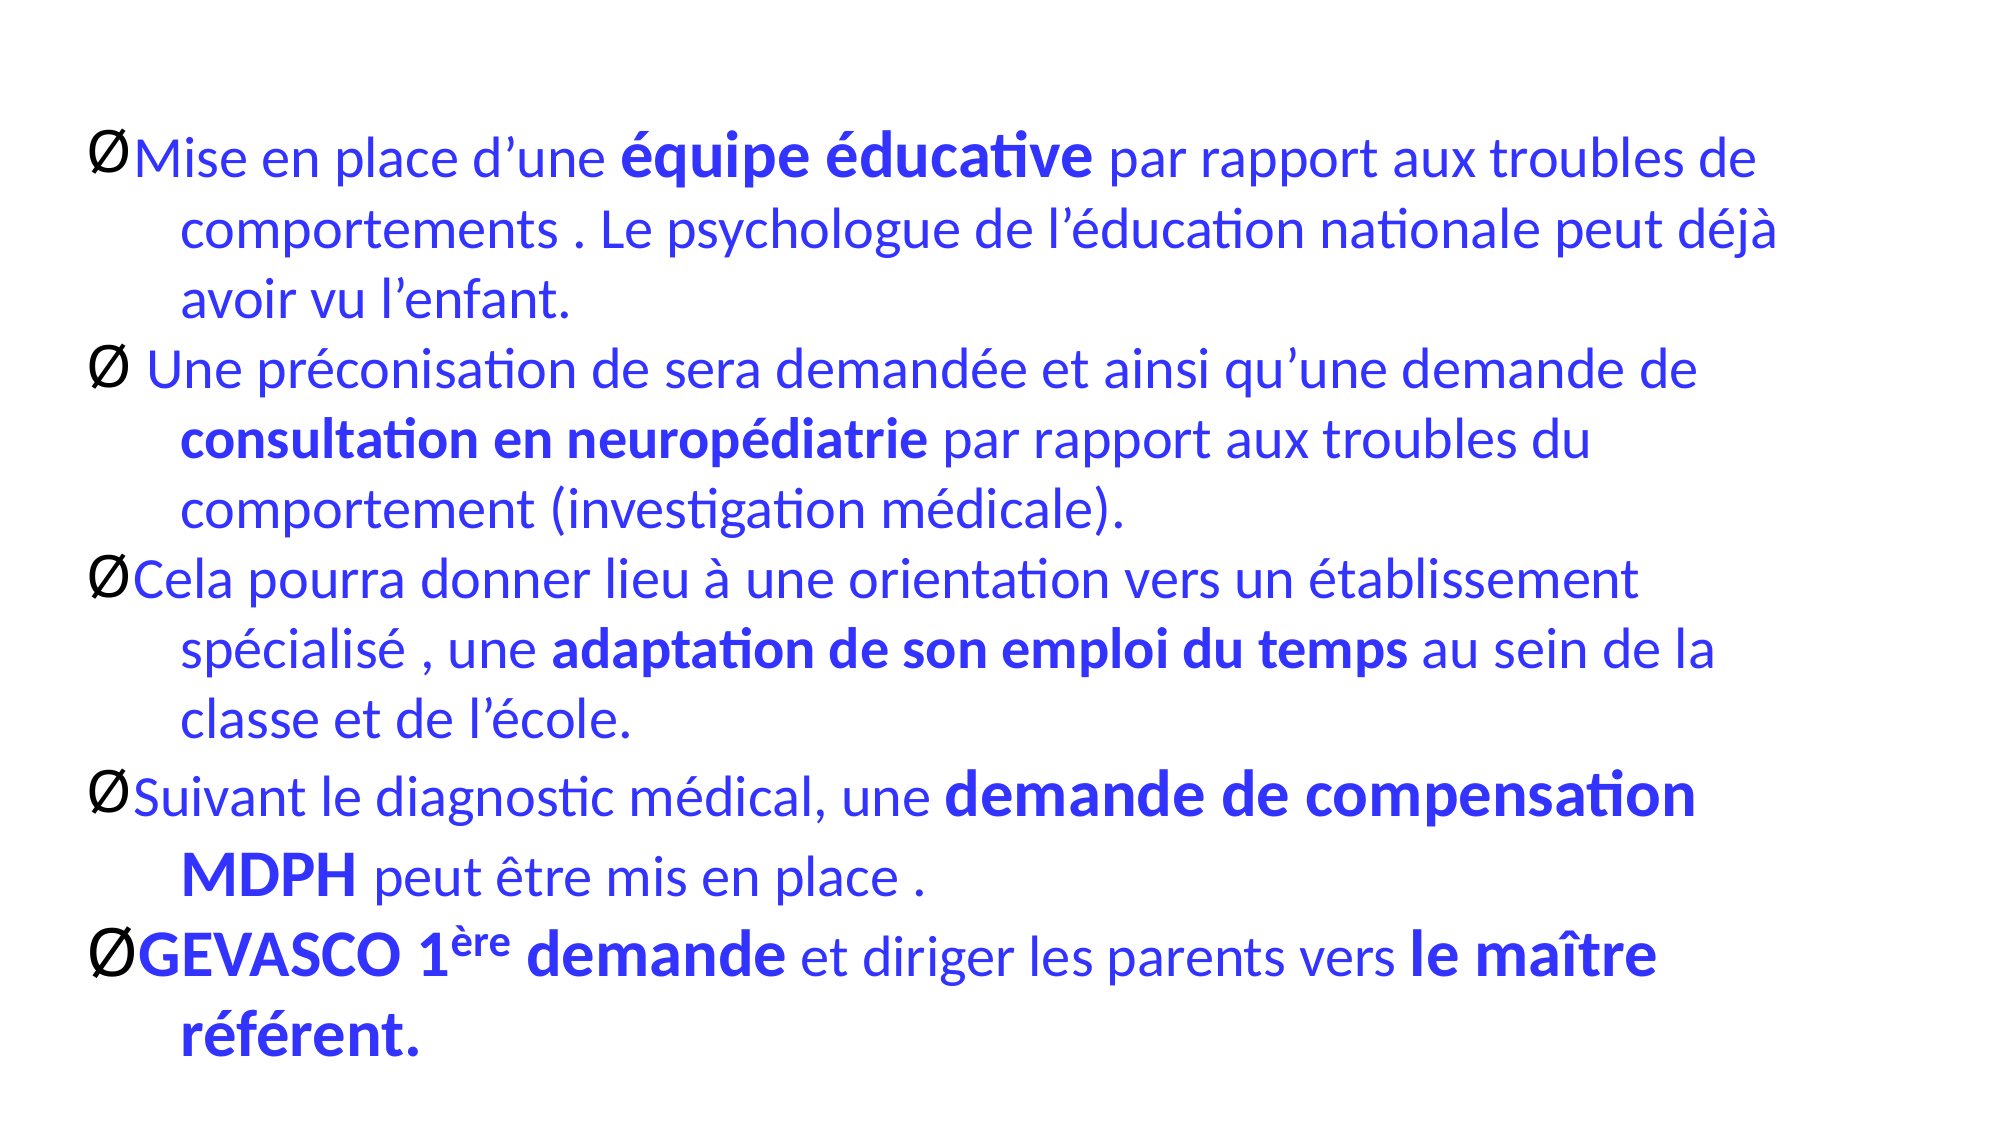

Mise en place d’une équipe éducative par rapport aux troubles de comportements . Le psychologue de l’éducation nationale peut déjà avoir vu l’enfant.
 Une préconisation de sera demandée et ainsi qu’une demande de consultation en neuropédiatrie par rapport aux troubles du comportement (investigation médicale).
Cela pourra donner lieu à une orientation vers un établissement spécialisé , une adaptation de son emploi du temps au sein de la classe et de l’école.
Suivant le diagnostic médical, une demande de compensation MDPH peut être mis en place .
GEVASCO 1ère demande et diriger les parents vers le maître référent.